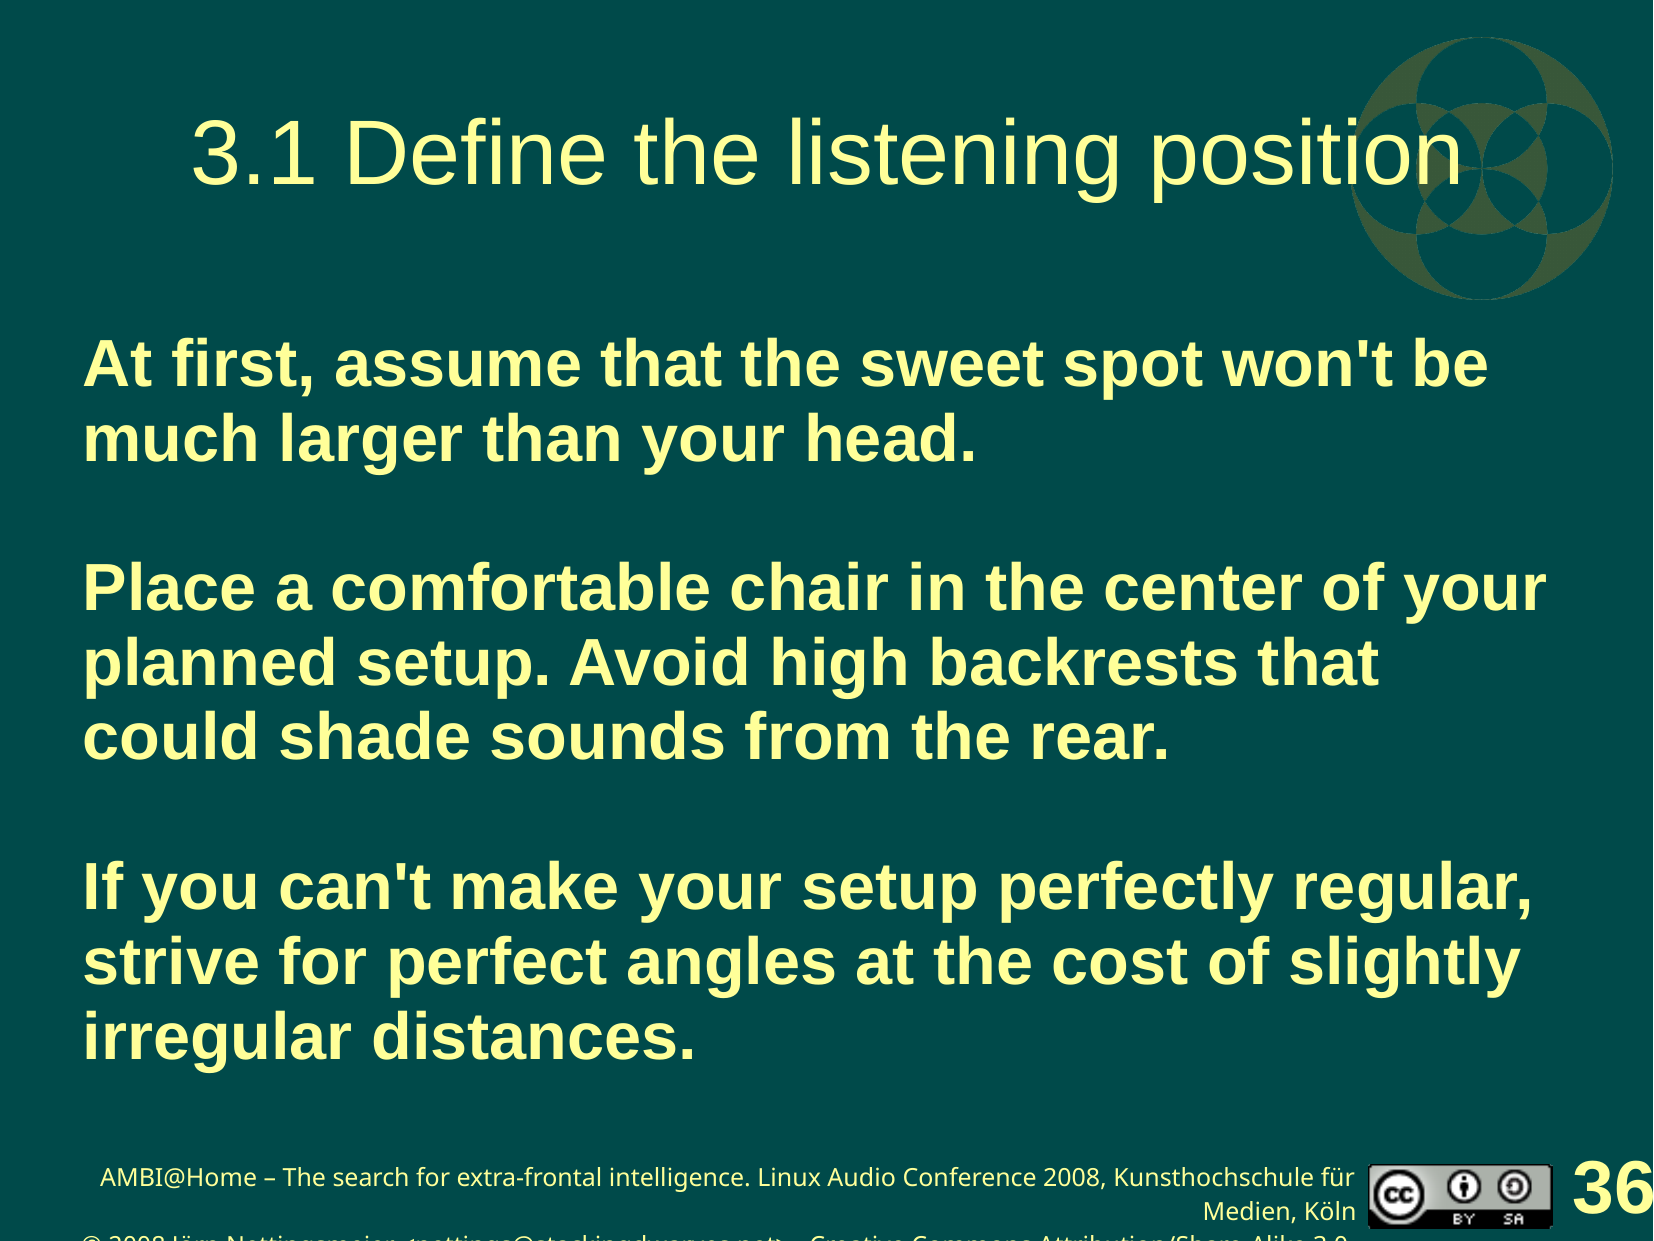

# 3.1 Define the listening position
At first, assume that the sweet spot won't be much larger than your head.
Place a comfortable chair in the center of your planned setup. Avoid high backrests that could shade sounds from the rear.
If you can't make your setup perfectly regular, strive for perfect angles at the cost of slightly irregular distances.